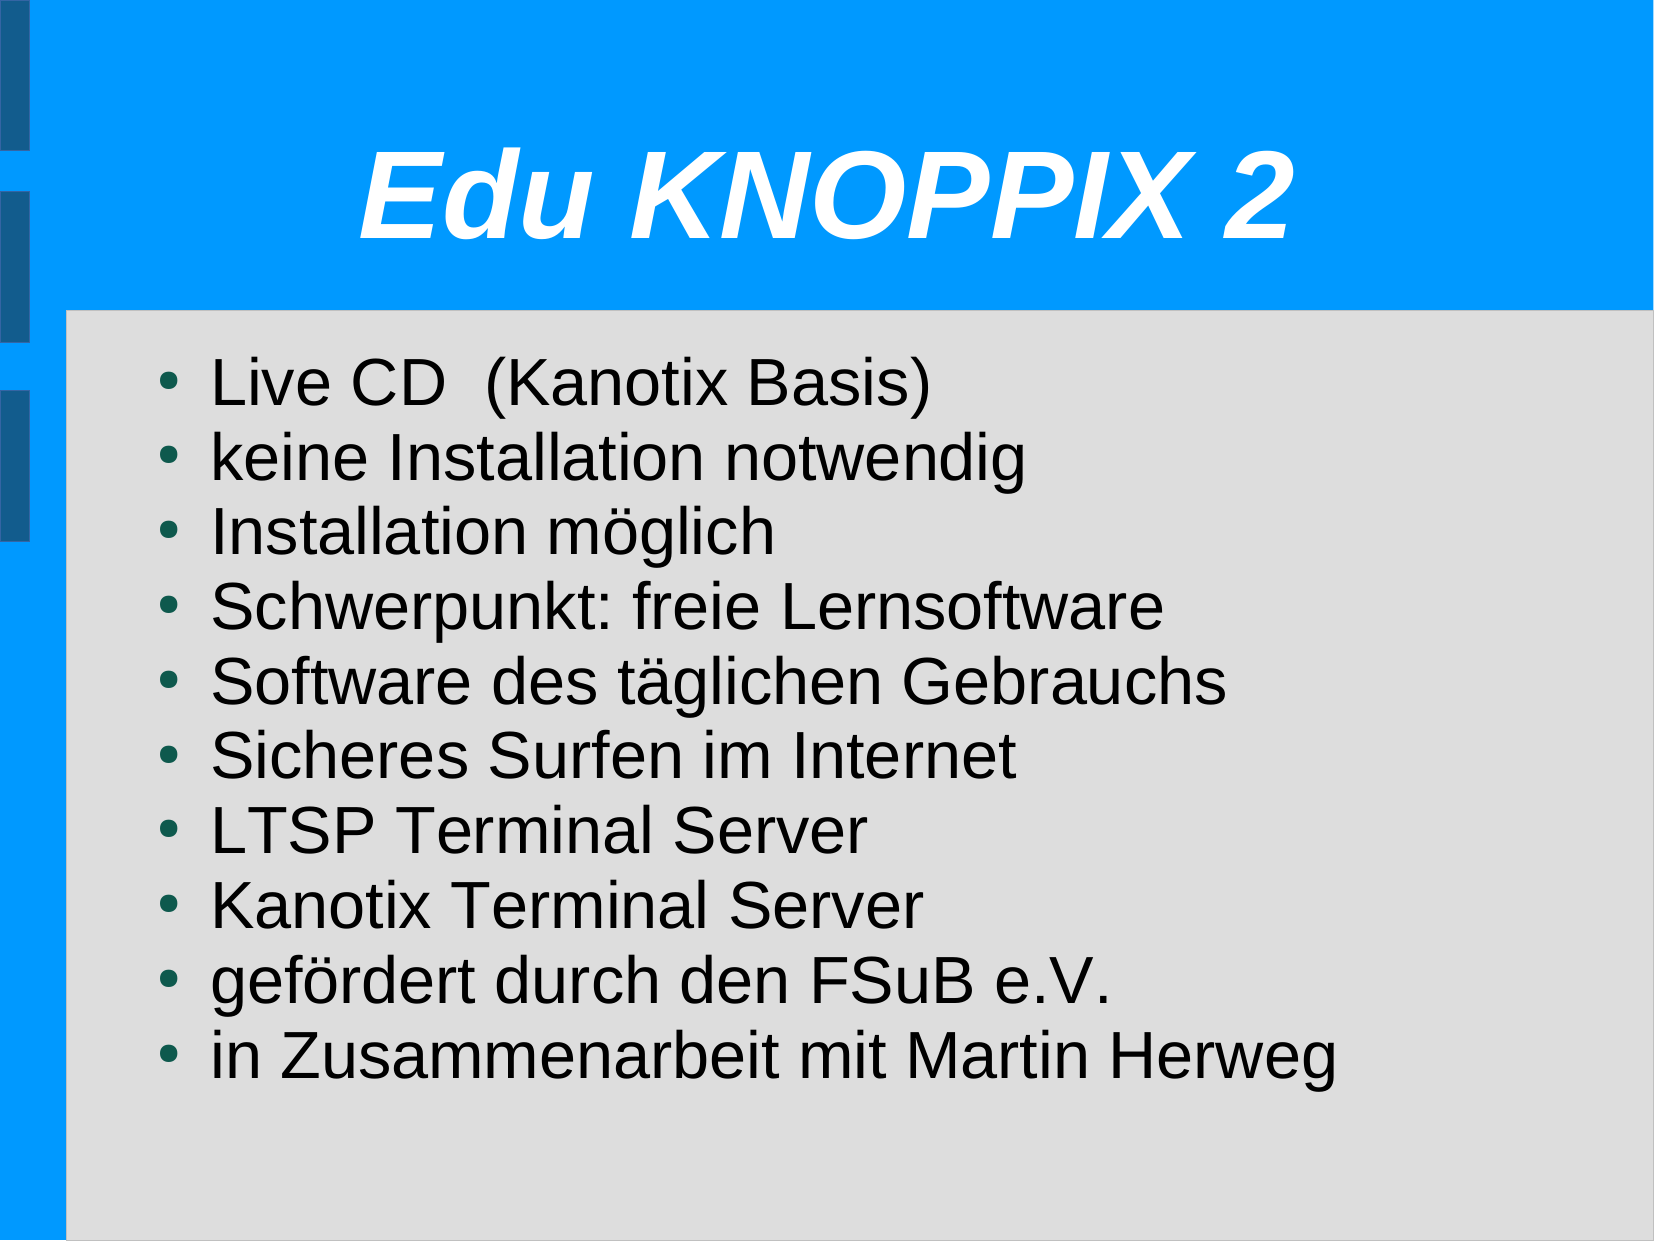

# Edu KNOPPIX 2
Live CD (Kanotix Basis)
keine Installation notwendig
Installation möglich
Schwerpunkt: freie Lernsoftware
Software des täglichen Gebrauchs
Sicheres Surfen im Internet
LTSP Terminal Server
Kanotix Terminal Server
gefördert durch den FSuB e.V.
in Zusammenarbeit mit Martin Herweg